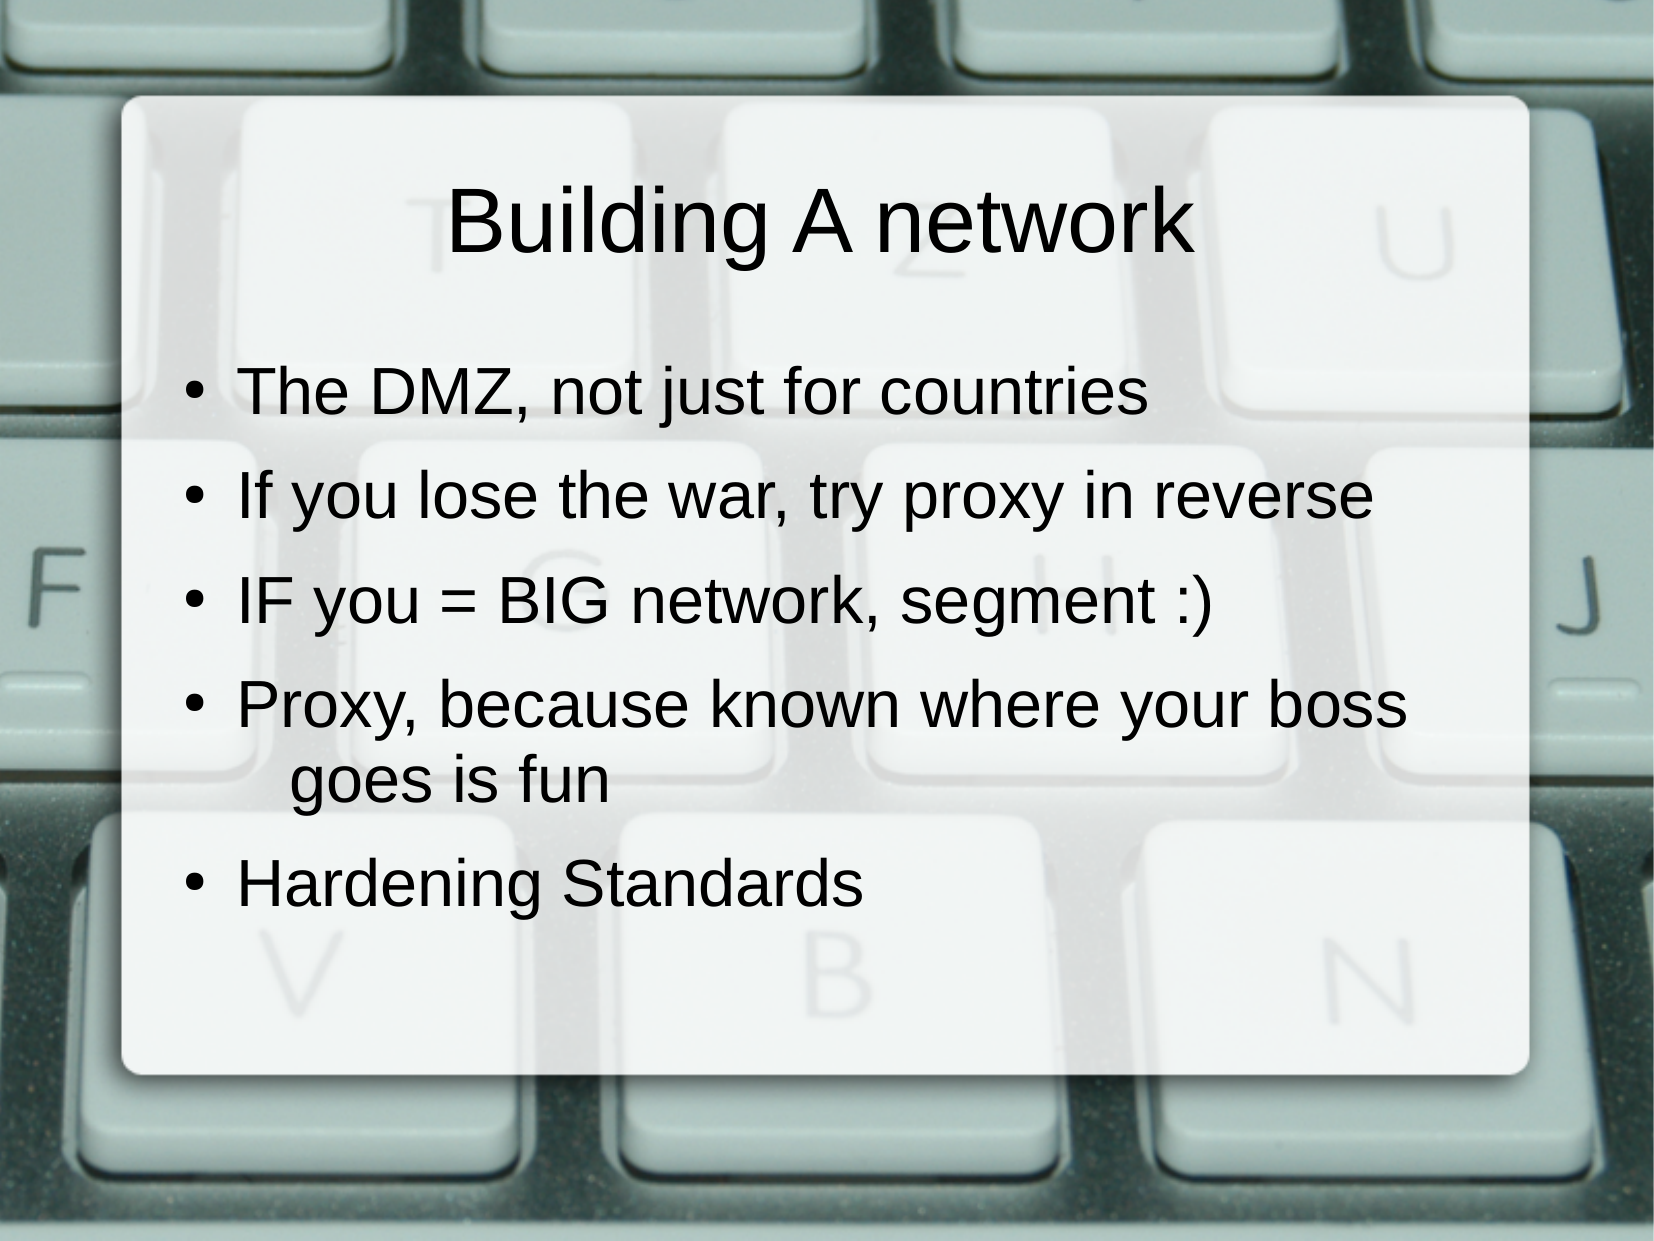

# Building A network
The DMZ, not just for countries
If you lose the war, try proxy in reverse
IF you = BIG network, segment :)
Proxy, because known where your boss goes is fun
Hardening Standards